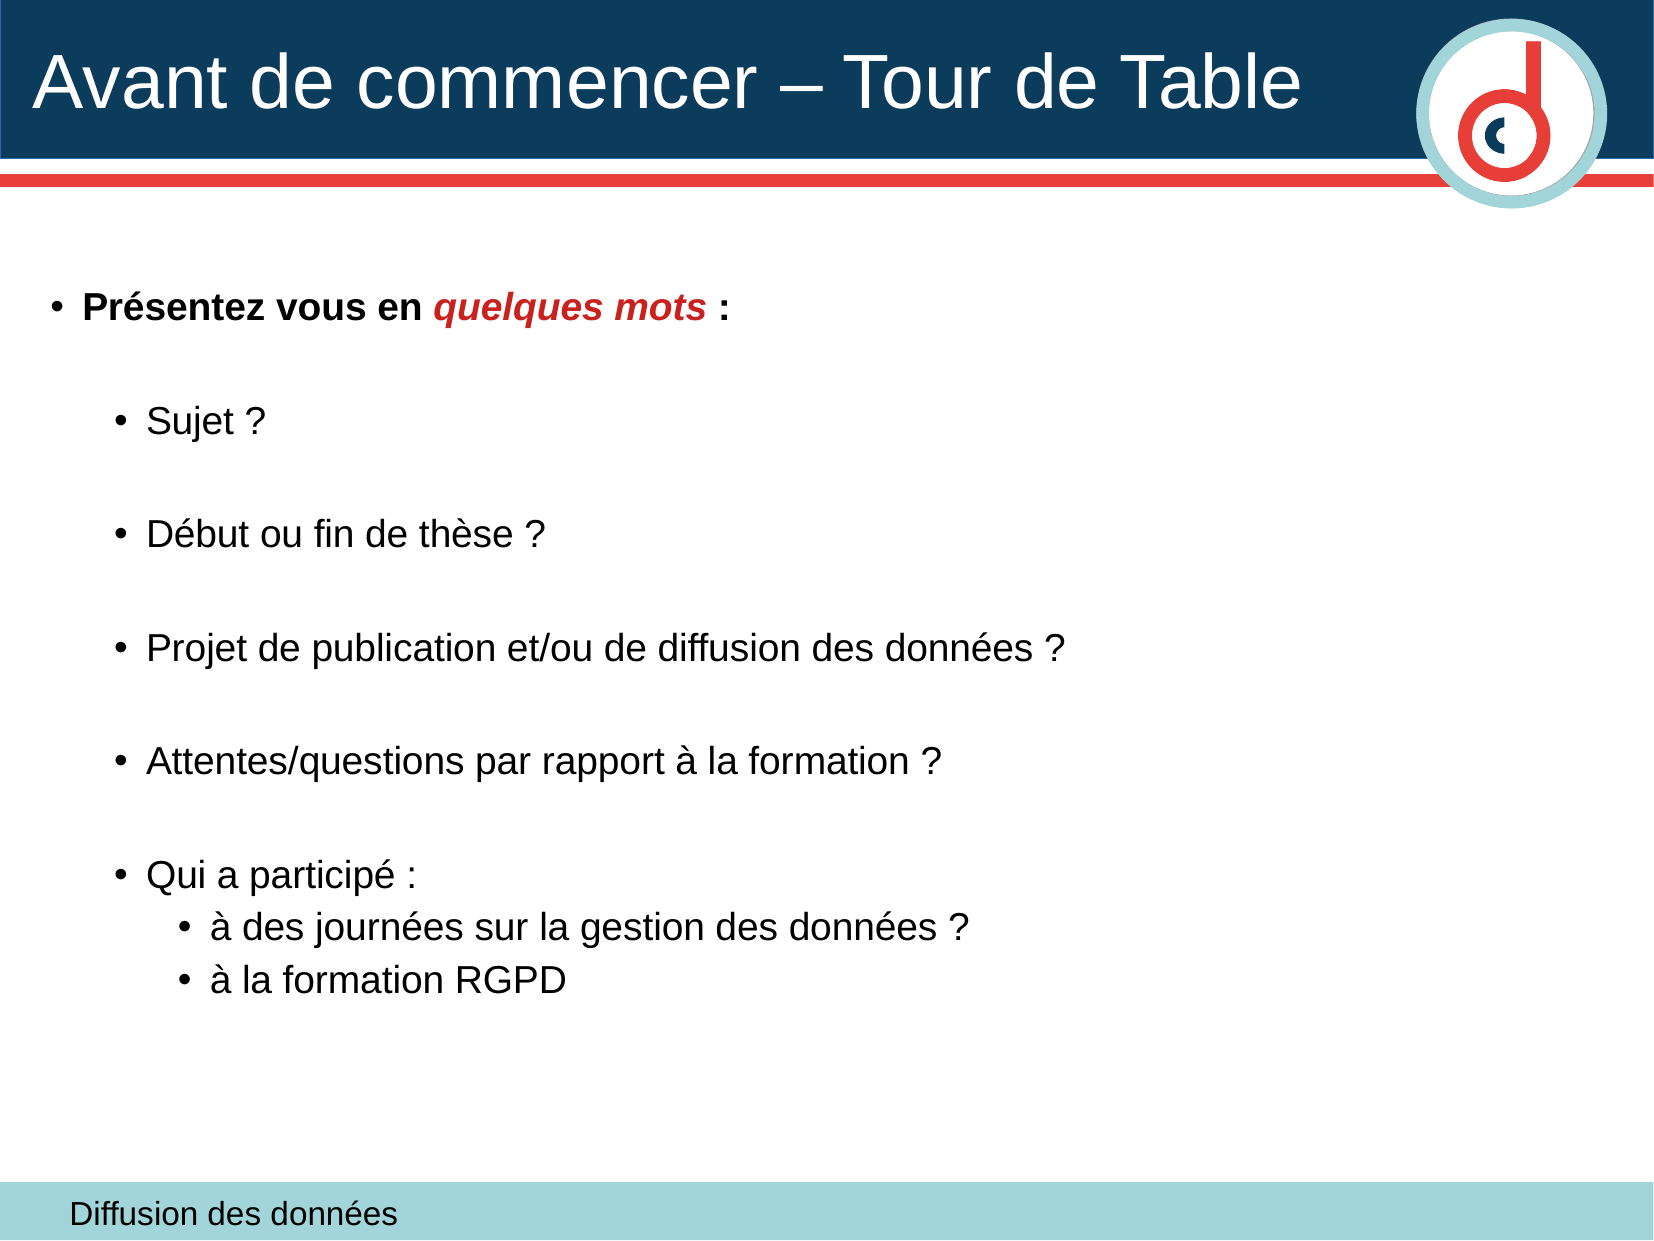

# Avant de commencer – Tour de Table
Présentez vous en quelques mots :
Sujet ?
Début ou fin de thèse ?
Projet de publication et/ou de diffusion des données ?
Attentes/questions par rapport à la formation ?
Qui a participé :
à des journées sur la gestion des données ?
à la formation RGPD
Diffusion des données